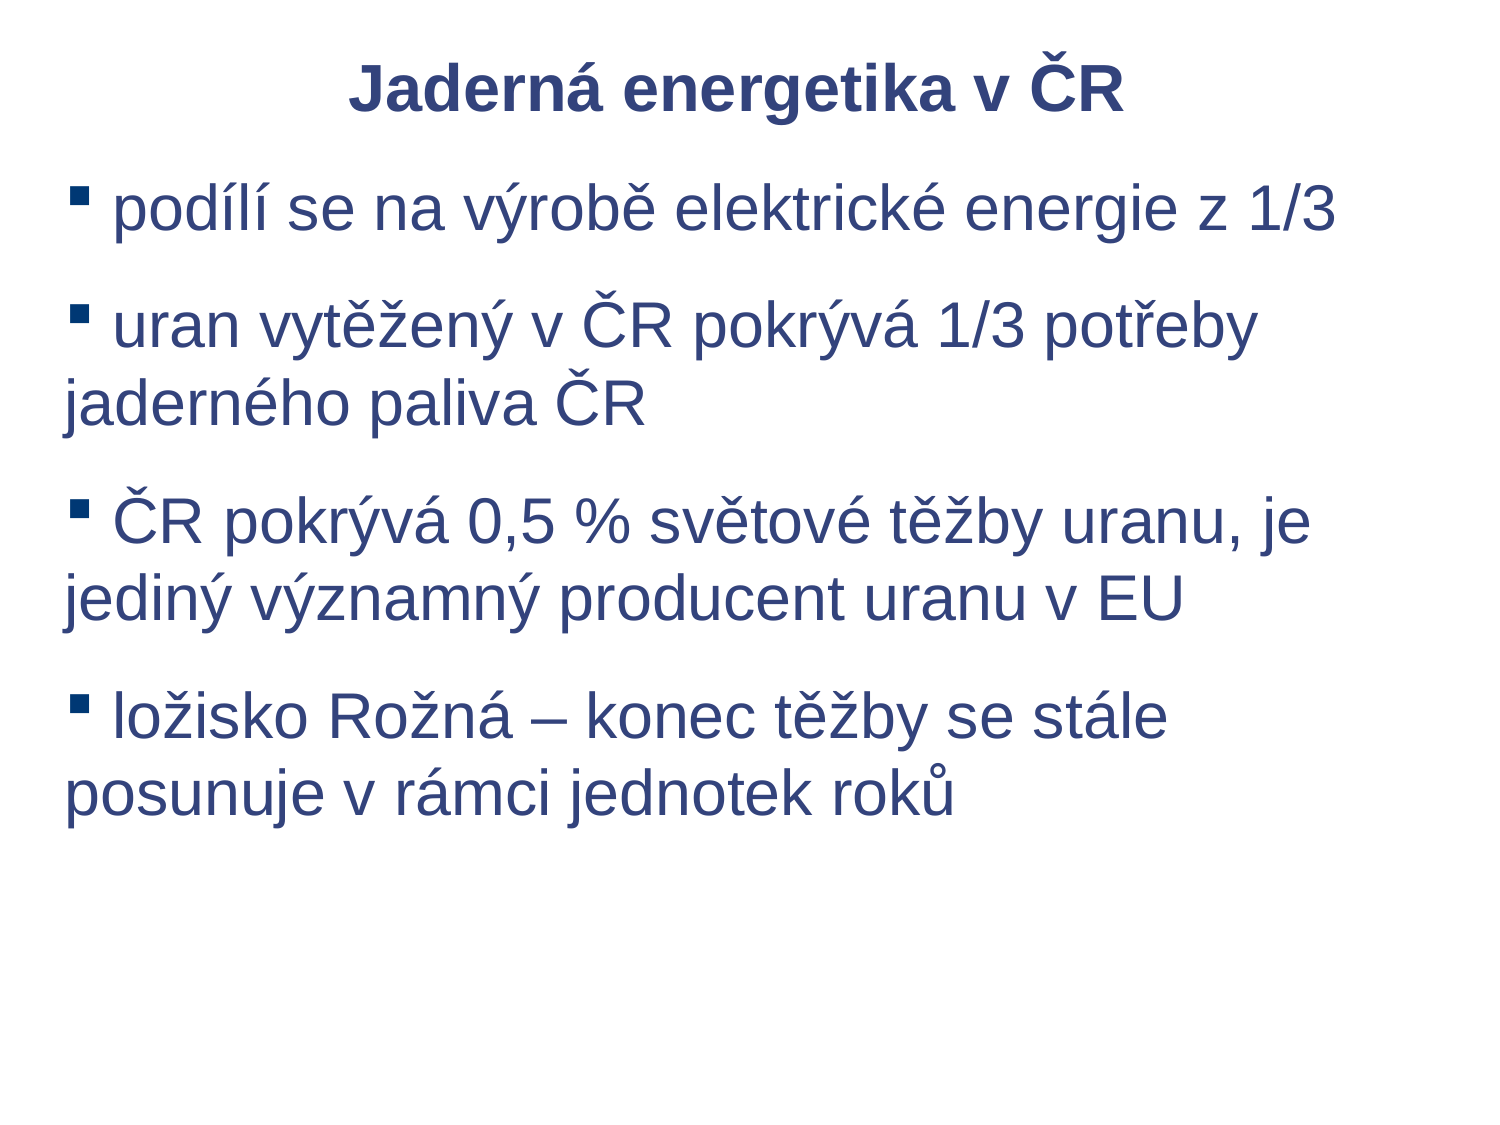

Jaderná energetika v ČR
 podílí se na výrobě elektrické energie z 1/3
 uran vytěžený v ČR pokrývá 1/3 potřeby jaderného paliva ČR
 ČR pokrývá 0,5 % světové těžby uranu, je jediný významný producent uranu v EU
 ložisko Rožná – konec těžby se stále posunuje v rámci jednotek roků